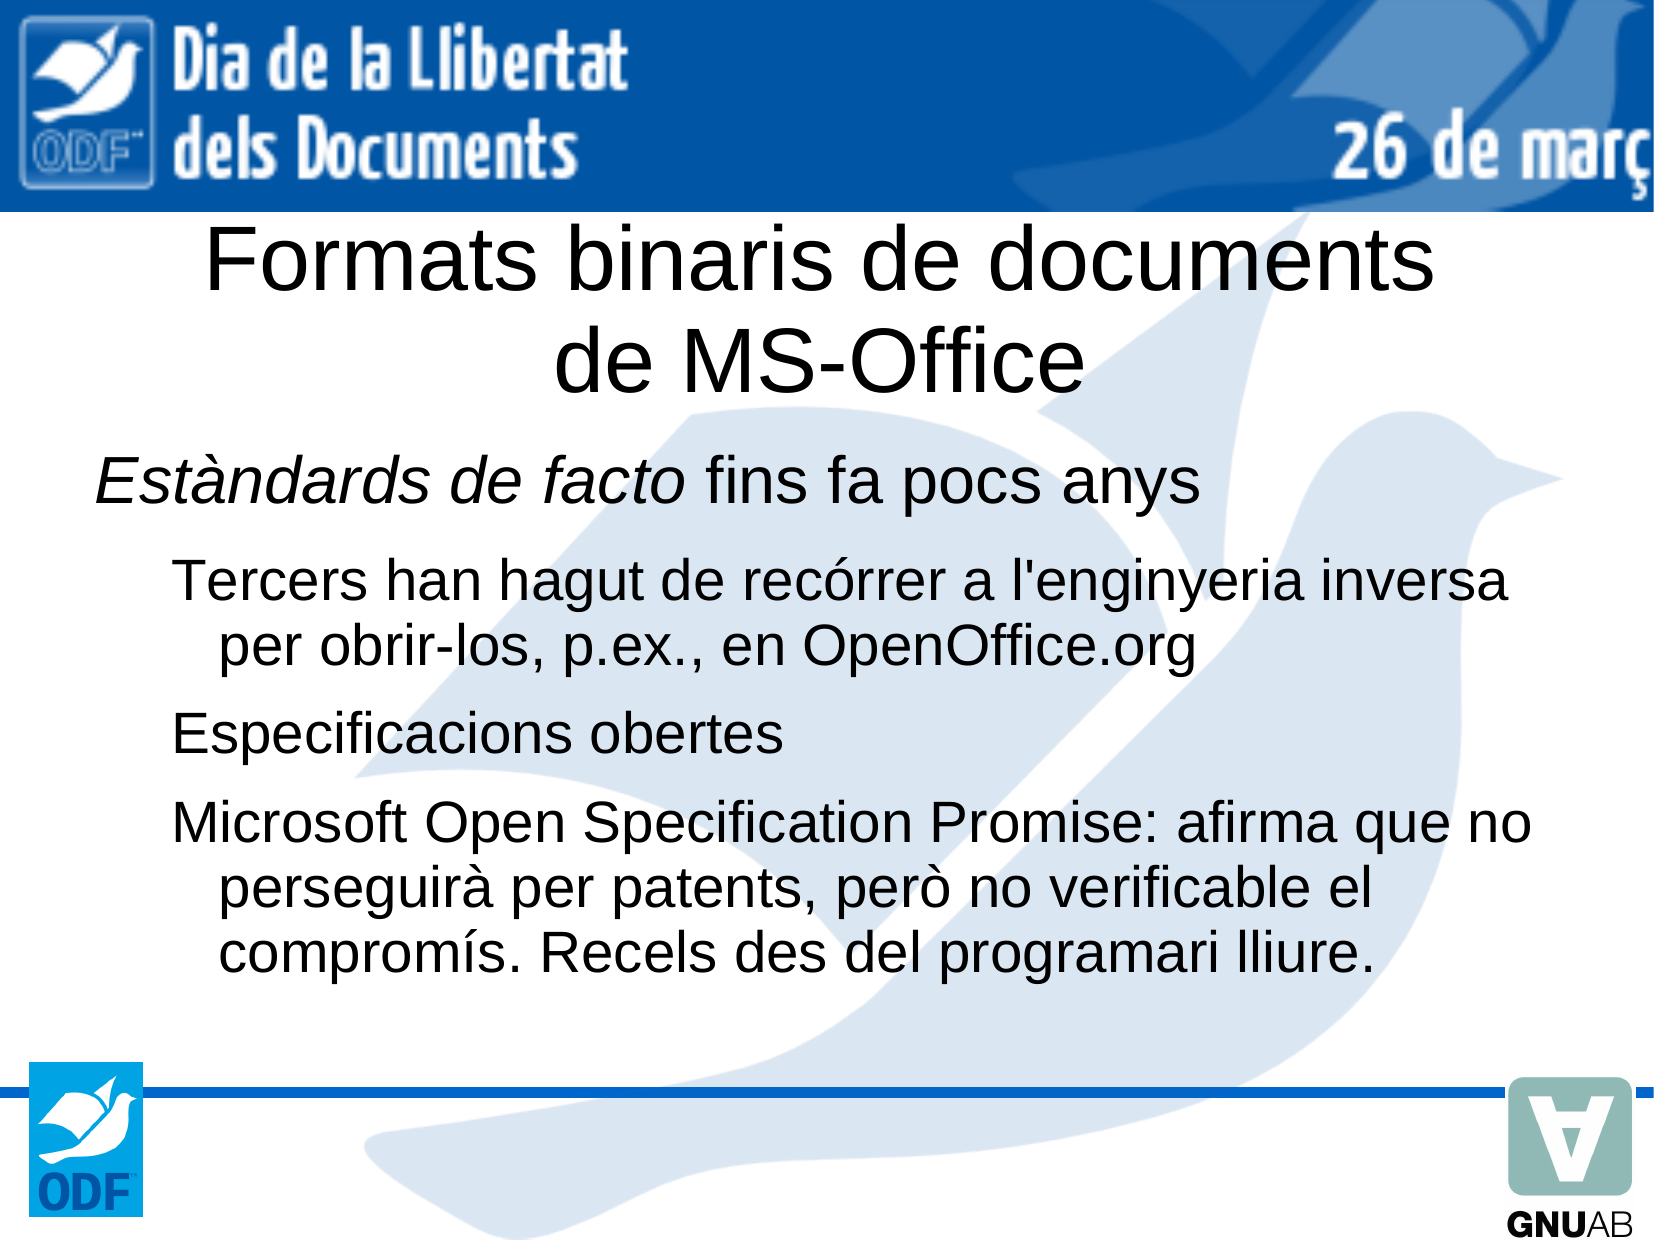

# Formats binaris de documents de MS-Office
Estàndards de facto fins fa pocs anys
Tercers han hagut de recórrer a l'enginyeria inversa per obrir-los, p.ex., en OpenOffice.org
Especificacions obertes
Microsoft Open Specification Promise: afirma que no perseguirà per patents, però no verificable el compromís. Recels des del programari lliure.